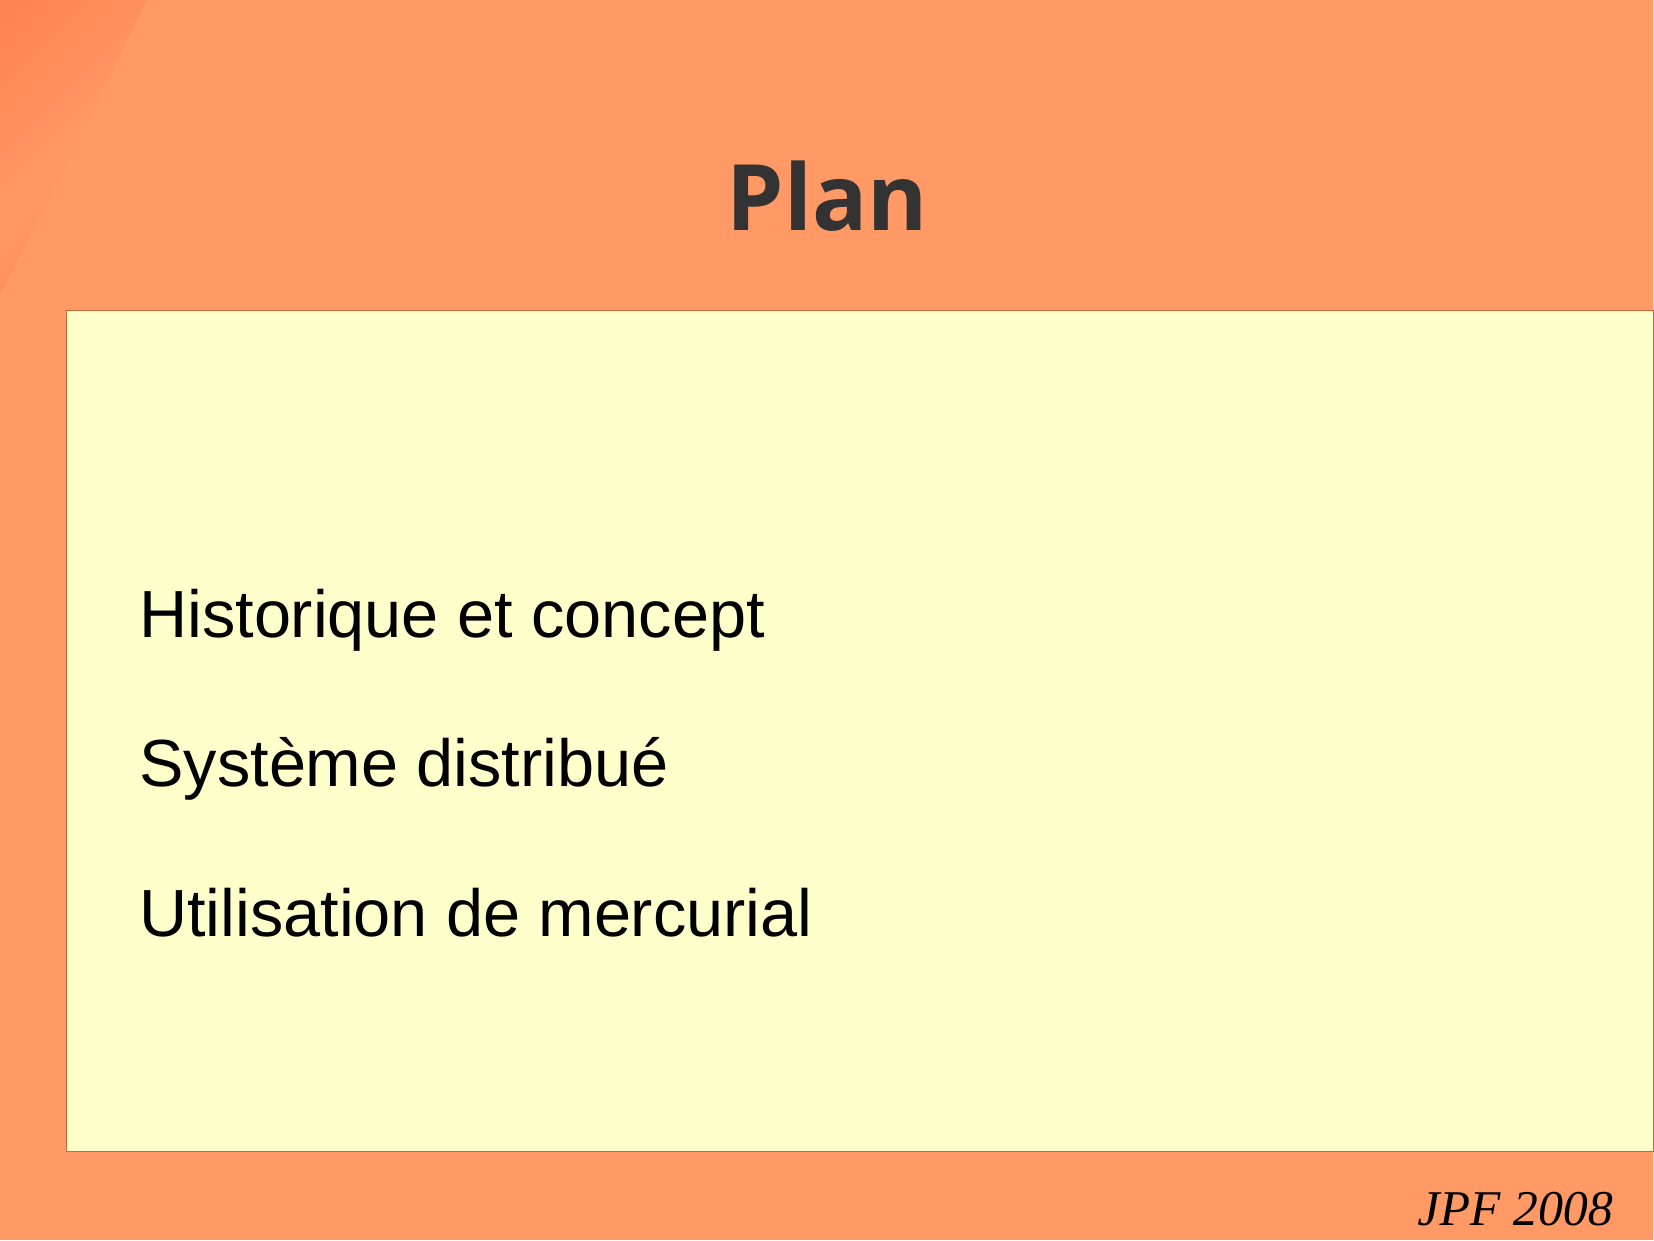

# Plan
Historique et concept
Système distribué
Utilisation de mercurial